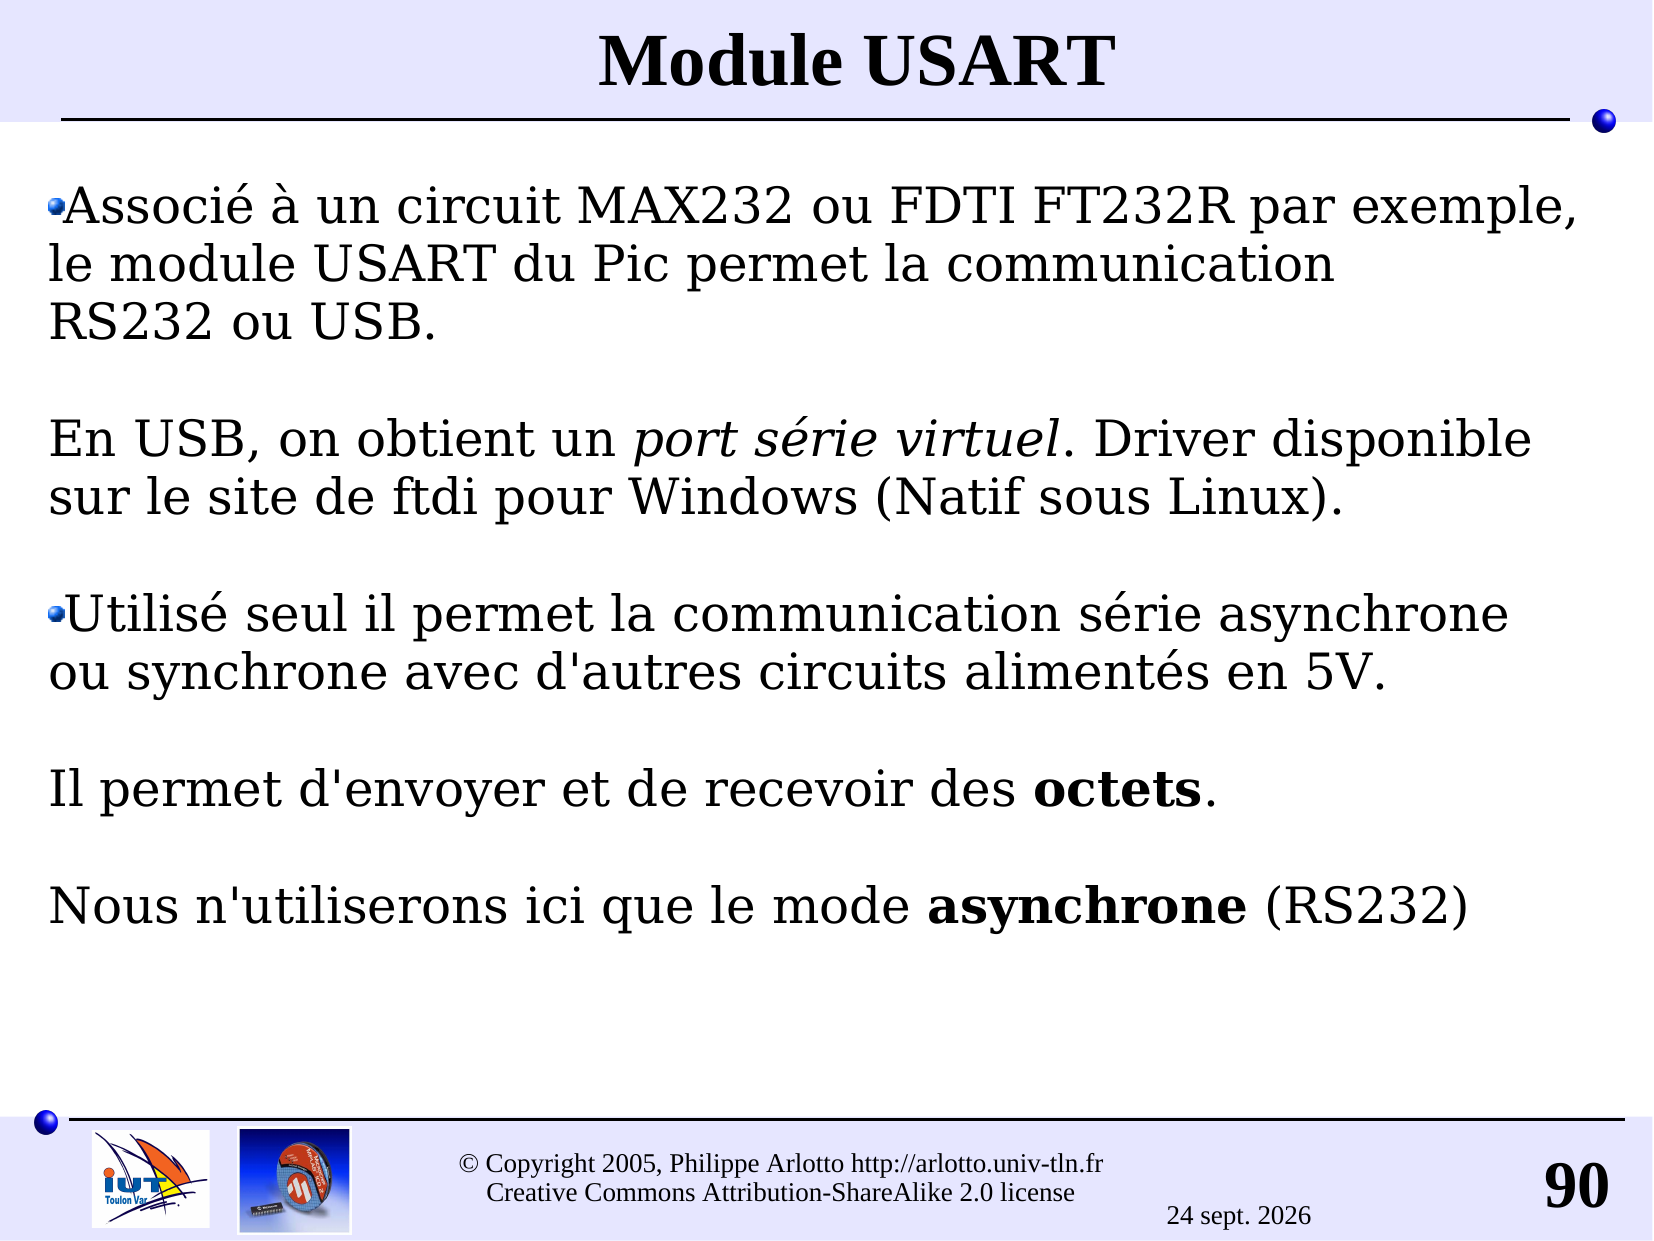

# Module USART
Associé à un circuit MAX232 ou FDTI FT232R par exemple,
le module USART du Pic permet la communication
RS232 ou USB.
En USB, on obtient un port série virtuel. Driver disponible
sur le site de ftdi pour Windows (Natif sous Linux).
Utilisé seul il permet la communication série asynchrone
ou synchrone avec d'autres circuits alimentés en 5V.
Il permet d'envoyer et de recevoir des octets.
Nous n'utiliserons ici que le mode asynchrone (RS232)